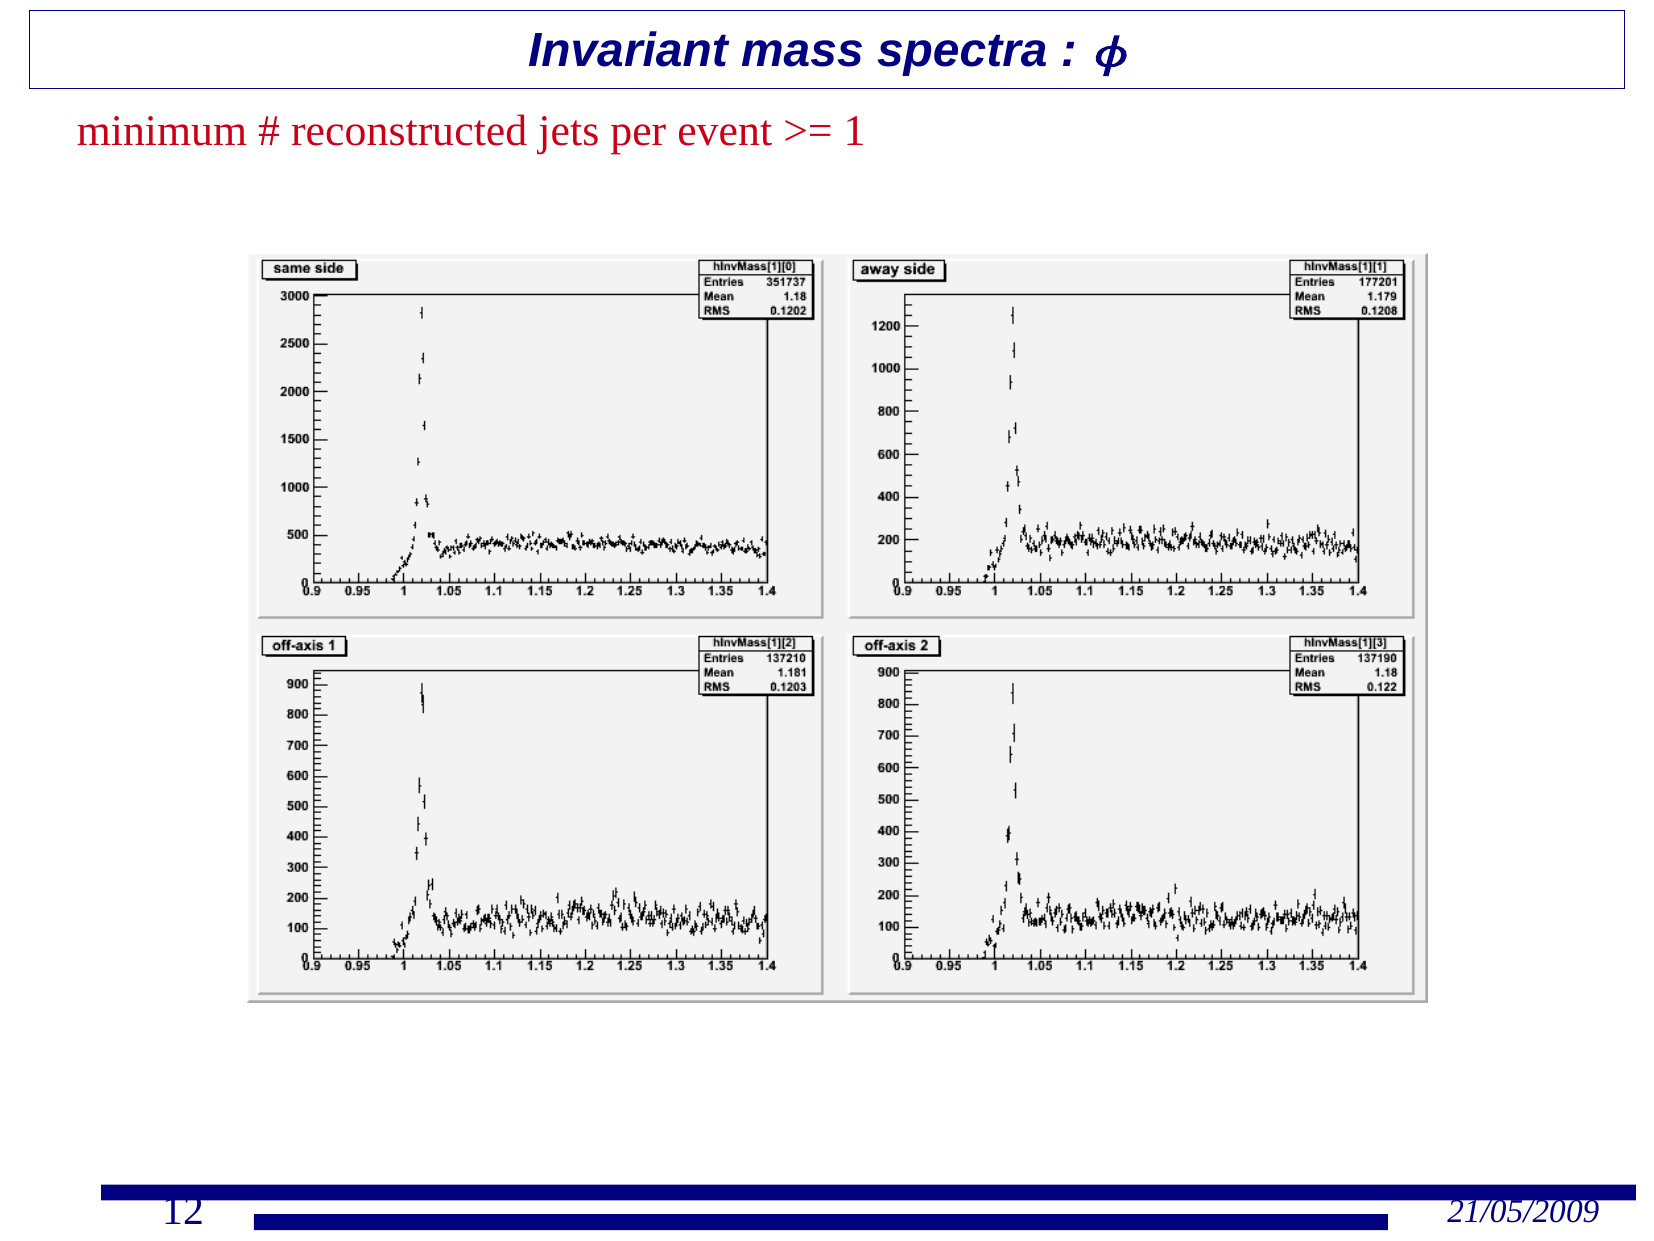

Invariant mass spectra : 
# minimum # reconstructed jets per event >= 1
12